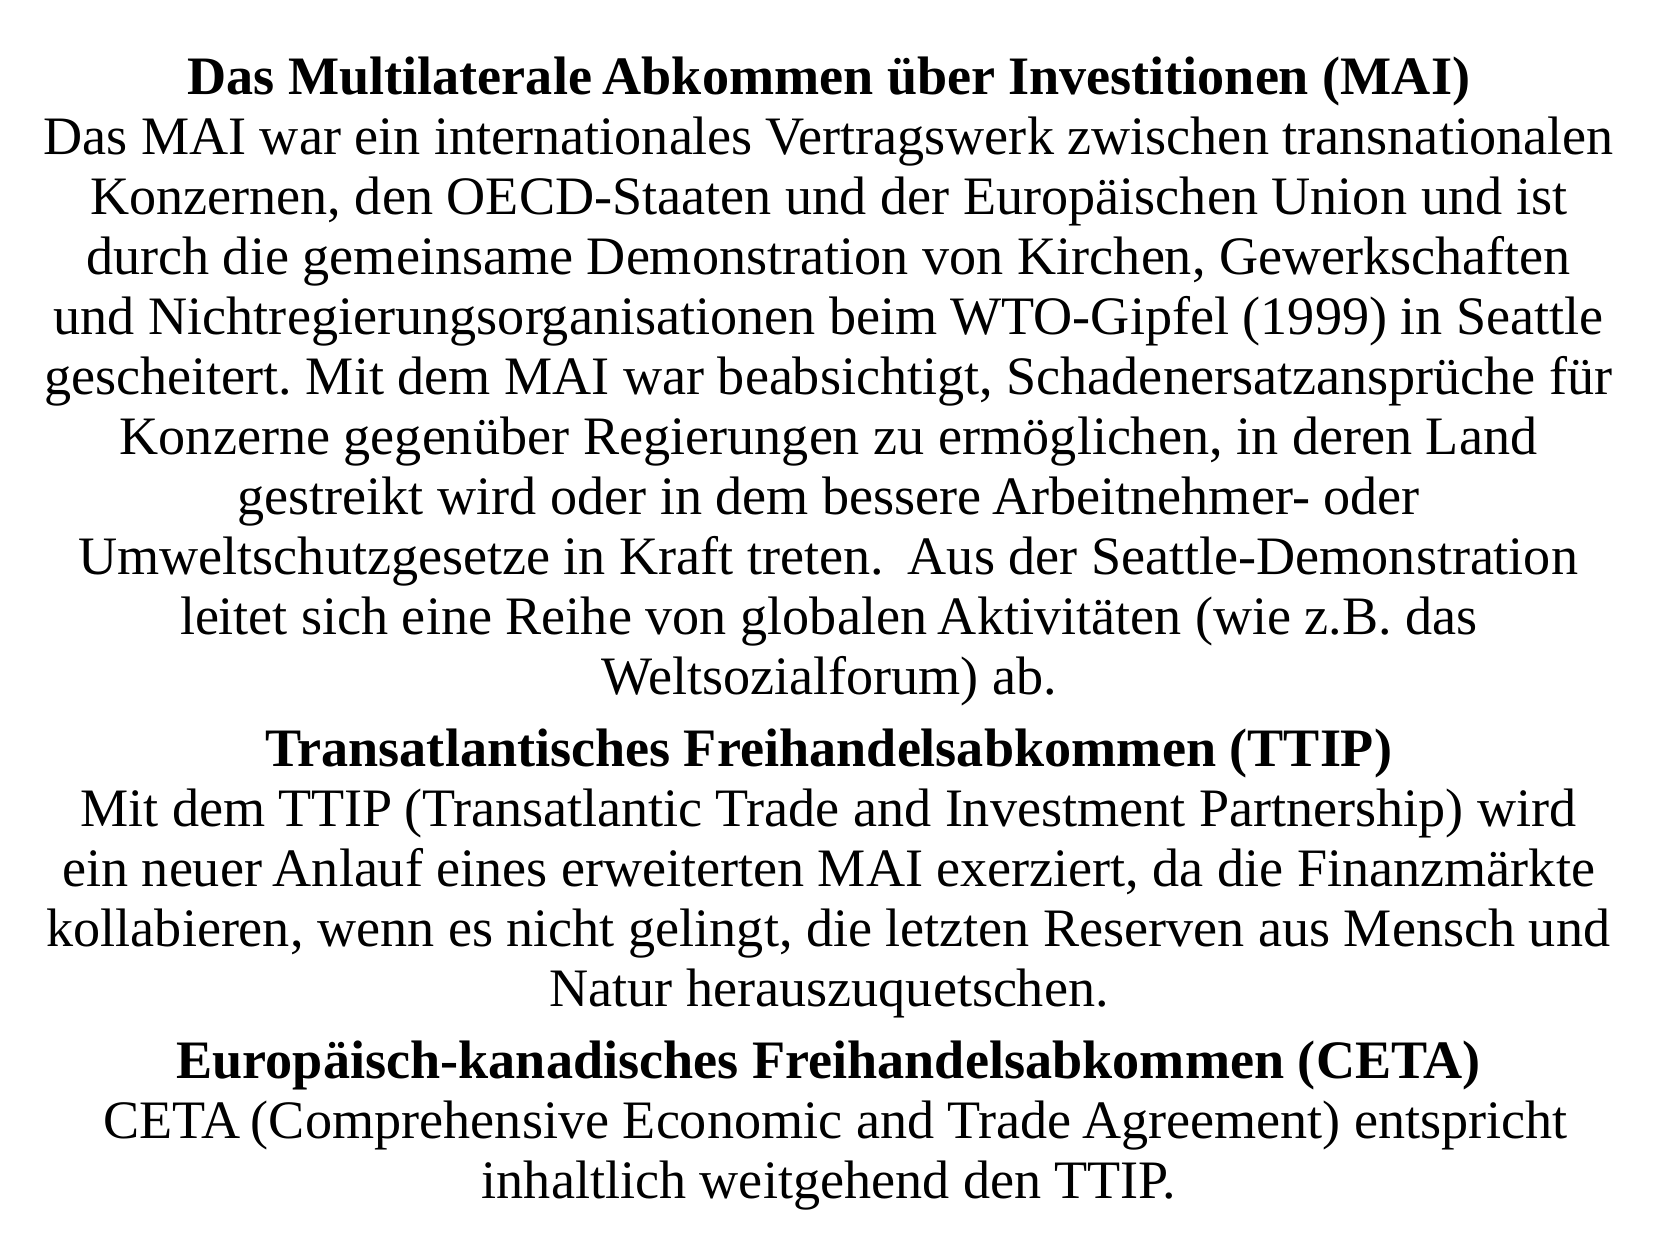

Das Multilaterale Abkommen über Investitionen (MAI)
Das MAI war ein internationales Vertragswerk zwischen transnationalen Konzernen, den OECD-Staaten und der Europäischen Union und ist durch die gemeinsame Demonstration von Kirchen, Gewerkschaften und Nichtregierungsorganisationen beim WTO-Gipfel (1999) in Seattle gescheitert. Mit dem MAI war beabsichtigt, Schadenersatzansprüche für Konzerne gegenüber Regierungen zu ermöglichen, in deren Land gestreikt wird oder in dem bessere Arbeitnehmer- oder Umweltschutzgesetze in Kraft treten. Aus der Seattle-Demonstration leitet sich eine Reihe von globalen Aktivitäten (wie z.B. das Weltsozialforum) ab.
Transatlantisches Freihandelsabkommen (TTIP)
Mit dem TTIP (Transatlantic Trade and Investment Partnership) wird ein neuer Anlauf eines erweiterten MAI exerziert, da die Finanzmärkte kollabieren, wenn es nicht gelingt, die letzten Reserven aus Mensch und Natur herauszuquetschen.
Europäisch-kanadisches Freihandelsabkommen (CETA)
 CETA (Comprehensive Economic and Trade Agreement) entspricht inhaltlich weitgehend den TTIP.